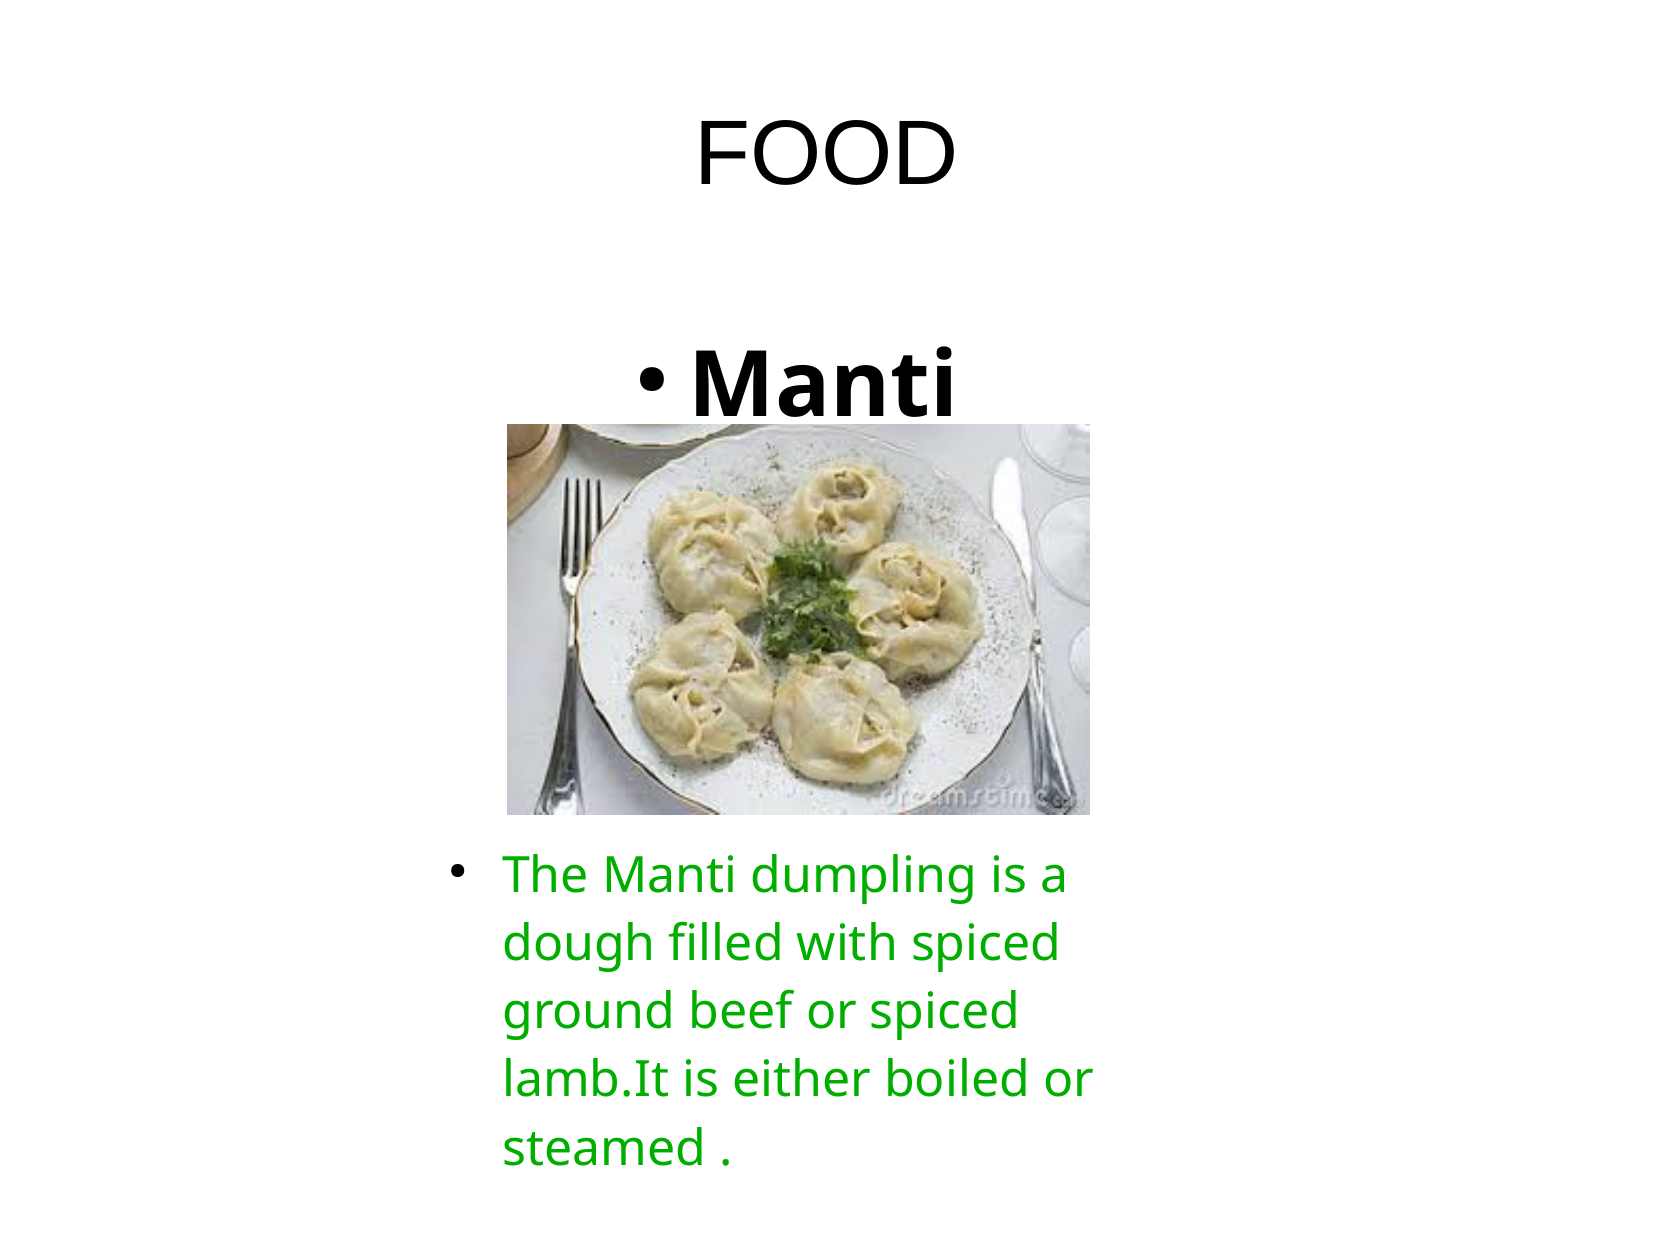

# FOOD
Manti
The Manti dumpling is a dough filled with spiced ground beef or spiced lamb.It is either boiled or steamed .